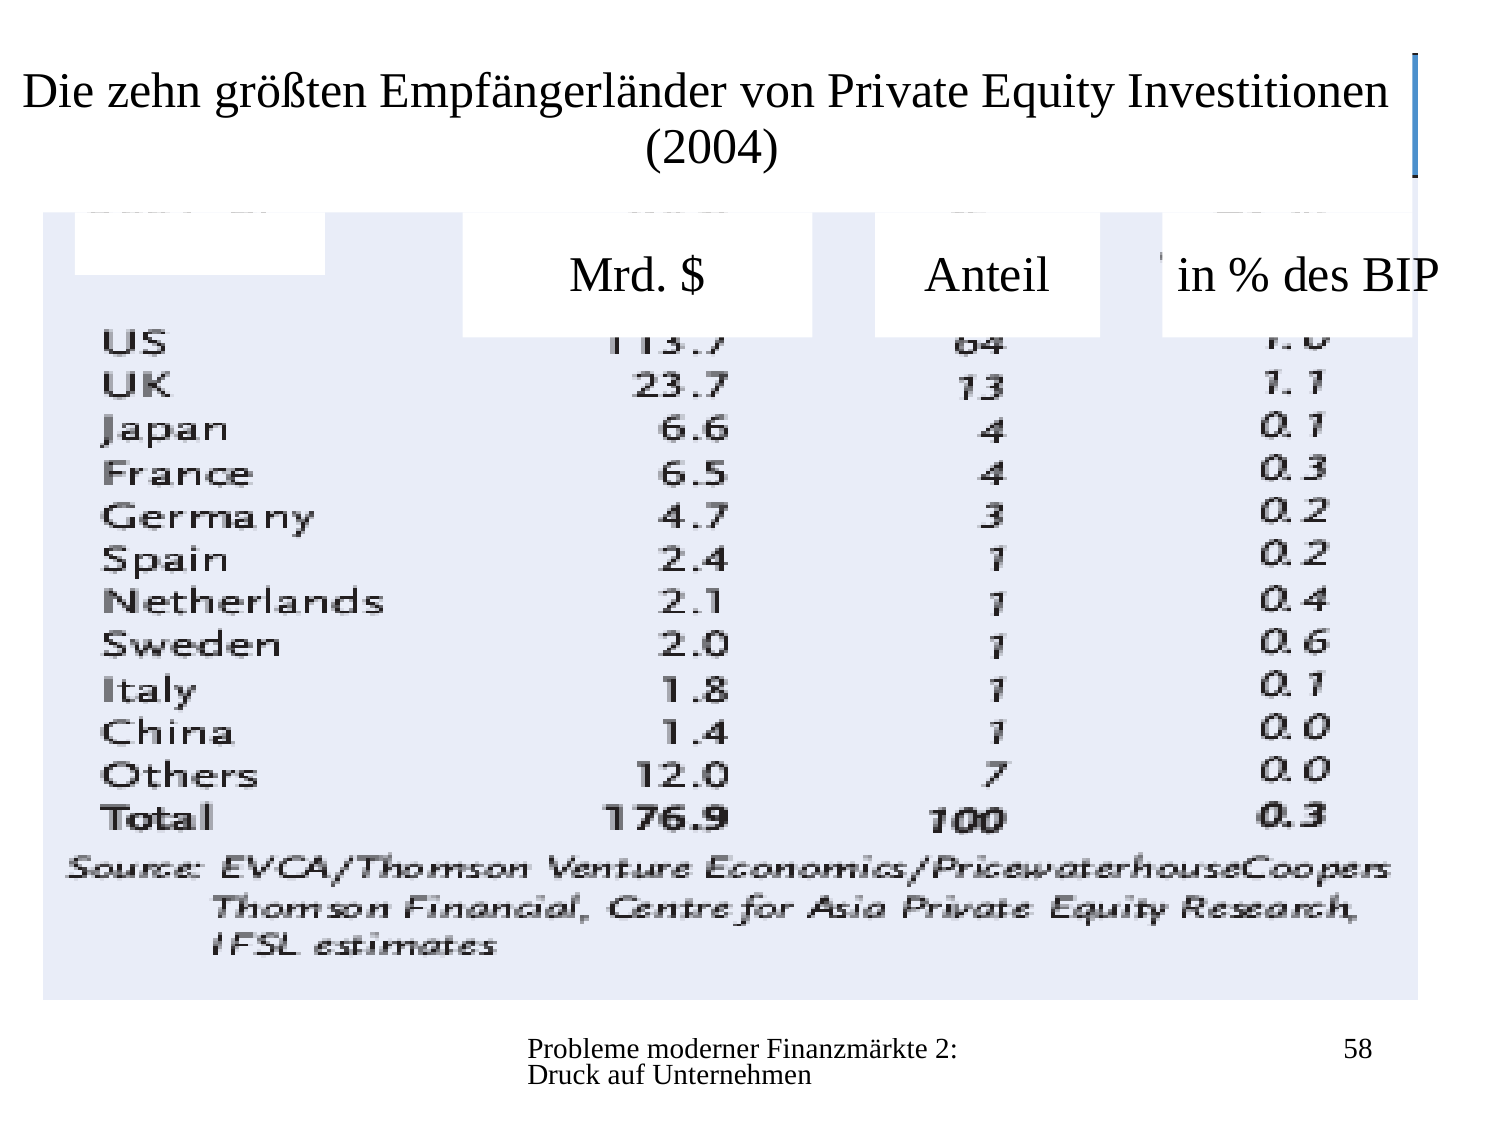

Die zehn größten Empfängerländer von Private Equity Investitionen
 (2004)
Mrd. $
Anteil
in % des BIP
Probleme moderner Finanzmärkte 2: Druck auf Unternehmen
58